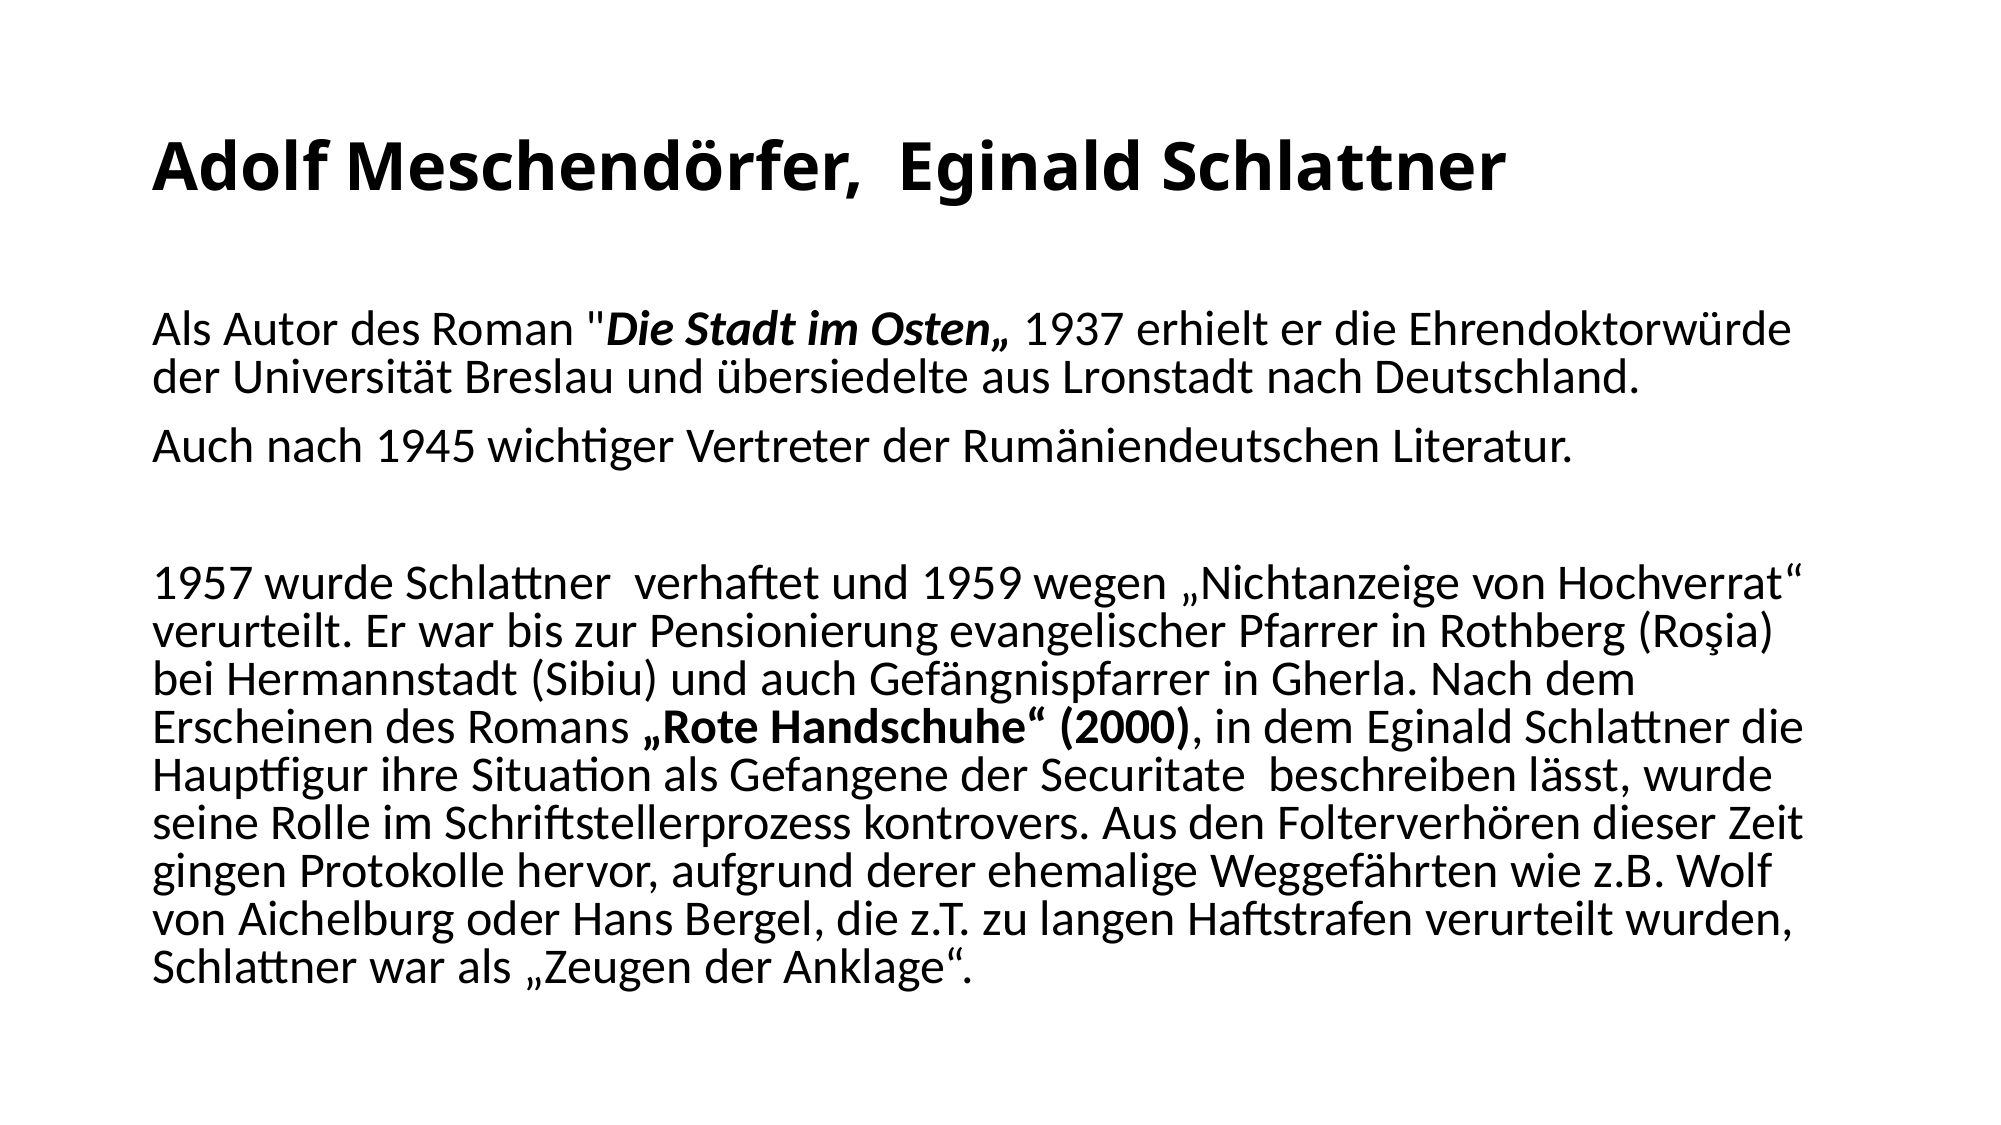

# Adolf Meschendörfer, Eginald Schlattner
Als Autor des Roman "Die Stadt im Osten„ 1937 erhielt er die Ehrendoktorwürde der Universität Breslau und übersiedelte aus Lronstadt nach Deutschland.
Auch nach 1945 wichtiger Vertreter der Rumäniendeutschen Literatur.
1957 wurde Schlattner verhaftet und 1959 wegen „Nichtanzeige von Hochverrat“ verurteilt. Er war bis zur Pensionierung evangelischer Pfarrer in Rothberg (Roşia) bei Hermannstadt (Sibiu) und auch Gefängnispfarrer in Gherla. Nach dem Erscheinen des Romans „Rote Handschuhe“ (2000), in dem Eginald Schlattner die Hauptfigur ihre Situation als Gefangene der Securitate beschreiben lässt, wurde seine Rolle im Schriftstellerprozess kontrovers. Aus den Folterverhören dieser Zeit gingen Protokolle hervor, aufgrund derer ehemalige Weggefährten wie z.B. Wolf von Aichelburg oder Hans Bergel, die z.T. zu langen Haftstrafen verurteilt wurden, Schlattner war als „Zeugen der Anklage“.